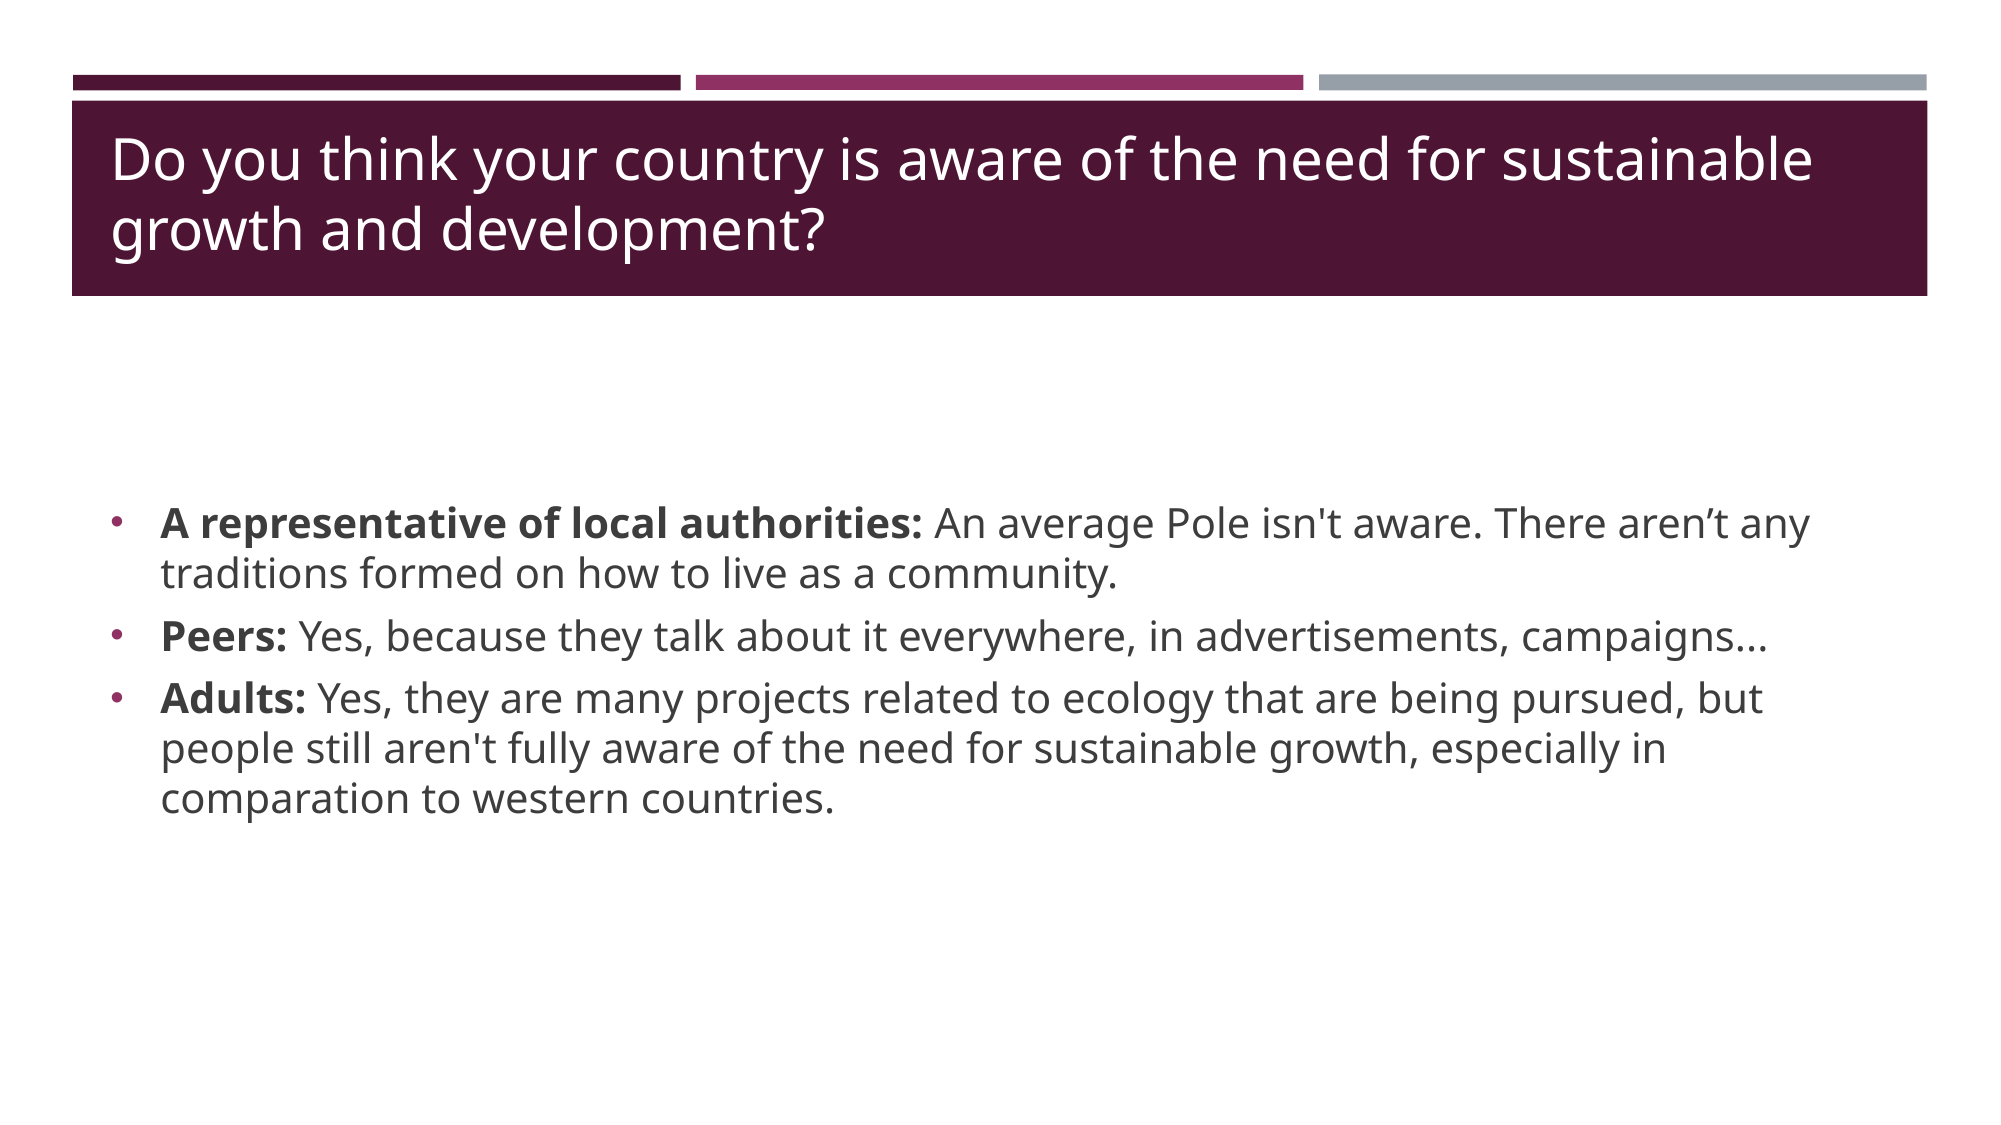

# Do you think your country is aware of the need for sustainable growth and development?
A representative of local authorities: An average Pole isn't aware. There aren’t any traditions formed on how to live as a community.
Peers: Yes, because they talk about it everywhere, in advertisements, campaigns...
Adults: Yes, they are many projects related to ecology that are being pursued, but people still aren't fully aware of the need for sustainable growth, especially in comparation to western countries.